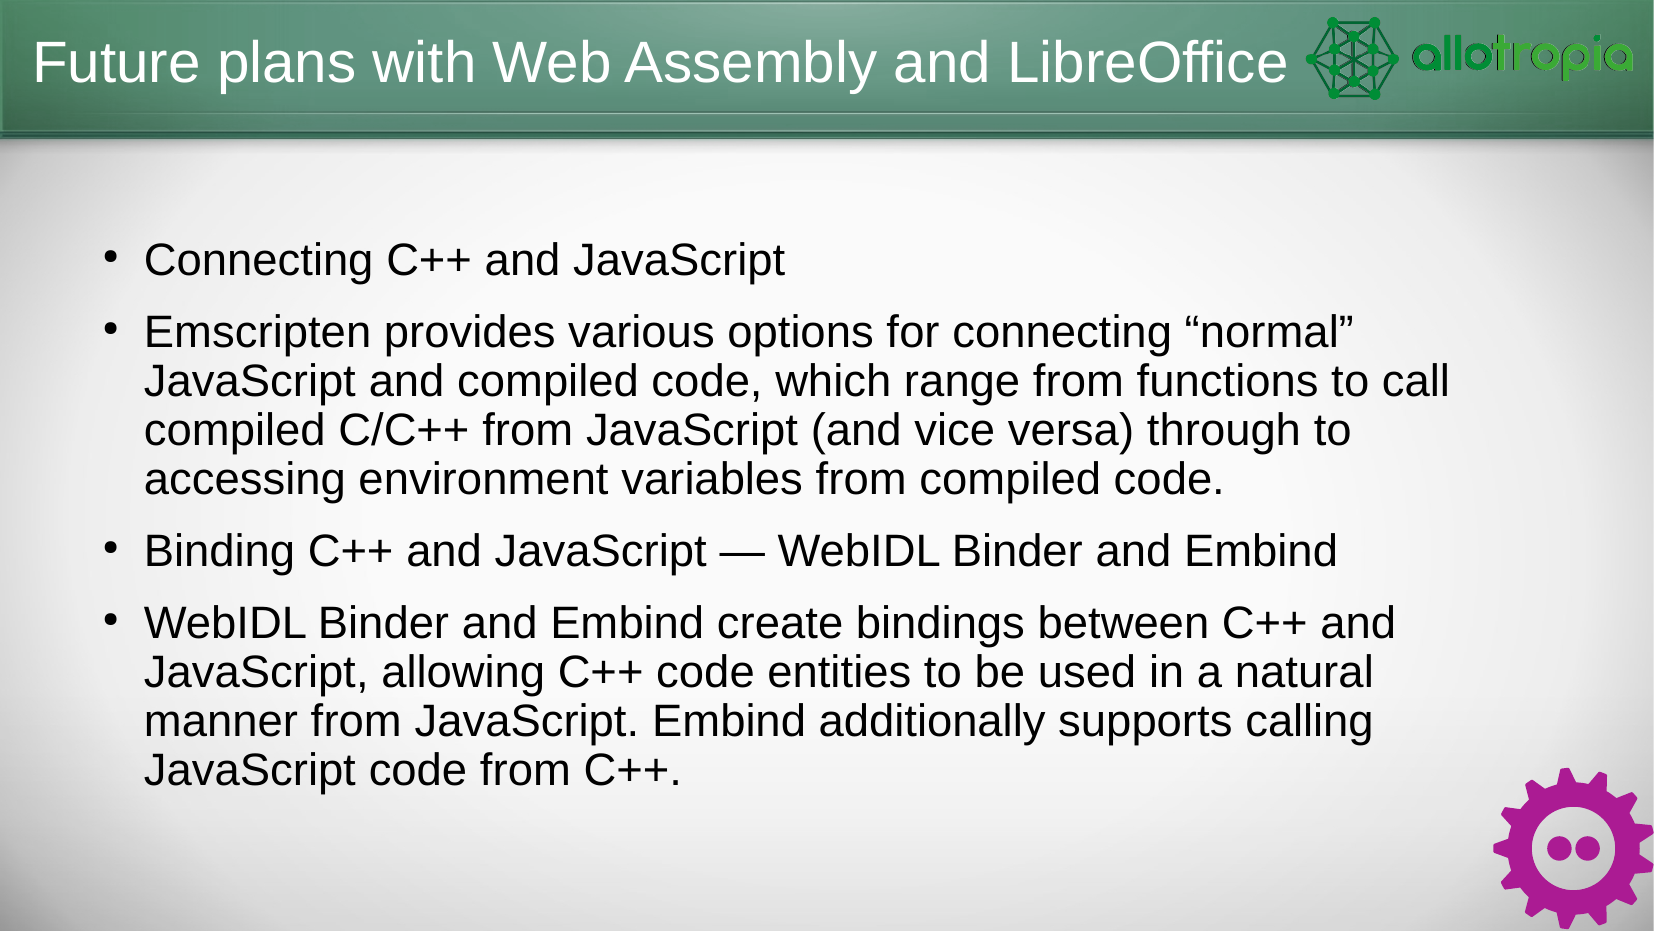

# Future plans with Web Assembly and LibreOffice
Connecting C++ and JavaScript
Emscripten provides various options for connecting “normal” JavaScript and compiled code, which range from functions to call compiled C/C++ from JavaScript (and vice versa) through to accessing environment variables from compiled code.
Binding C++ and JavaScript — WebIDL Binder and Embind
WebIDL Binder and Embind create bindings between C++ and JavaScript, allowing C++ code entities to be used in a natural manner from JavaScript. Embind additionally supports calling JavaScript code from C++.